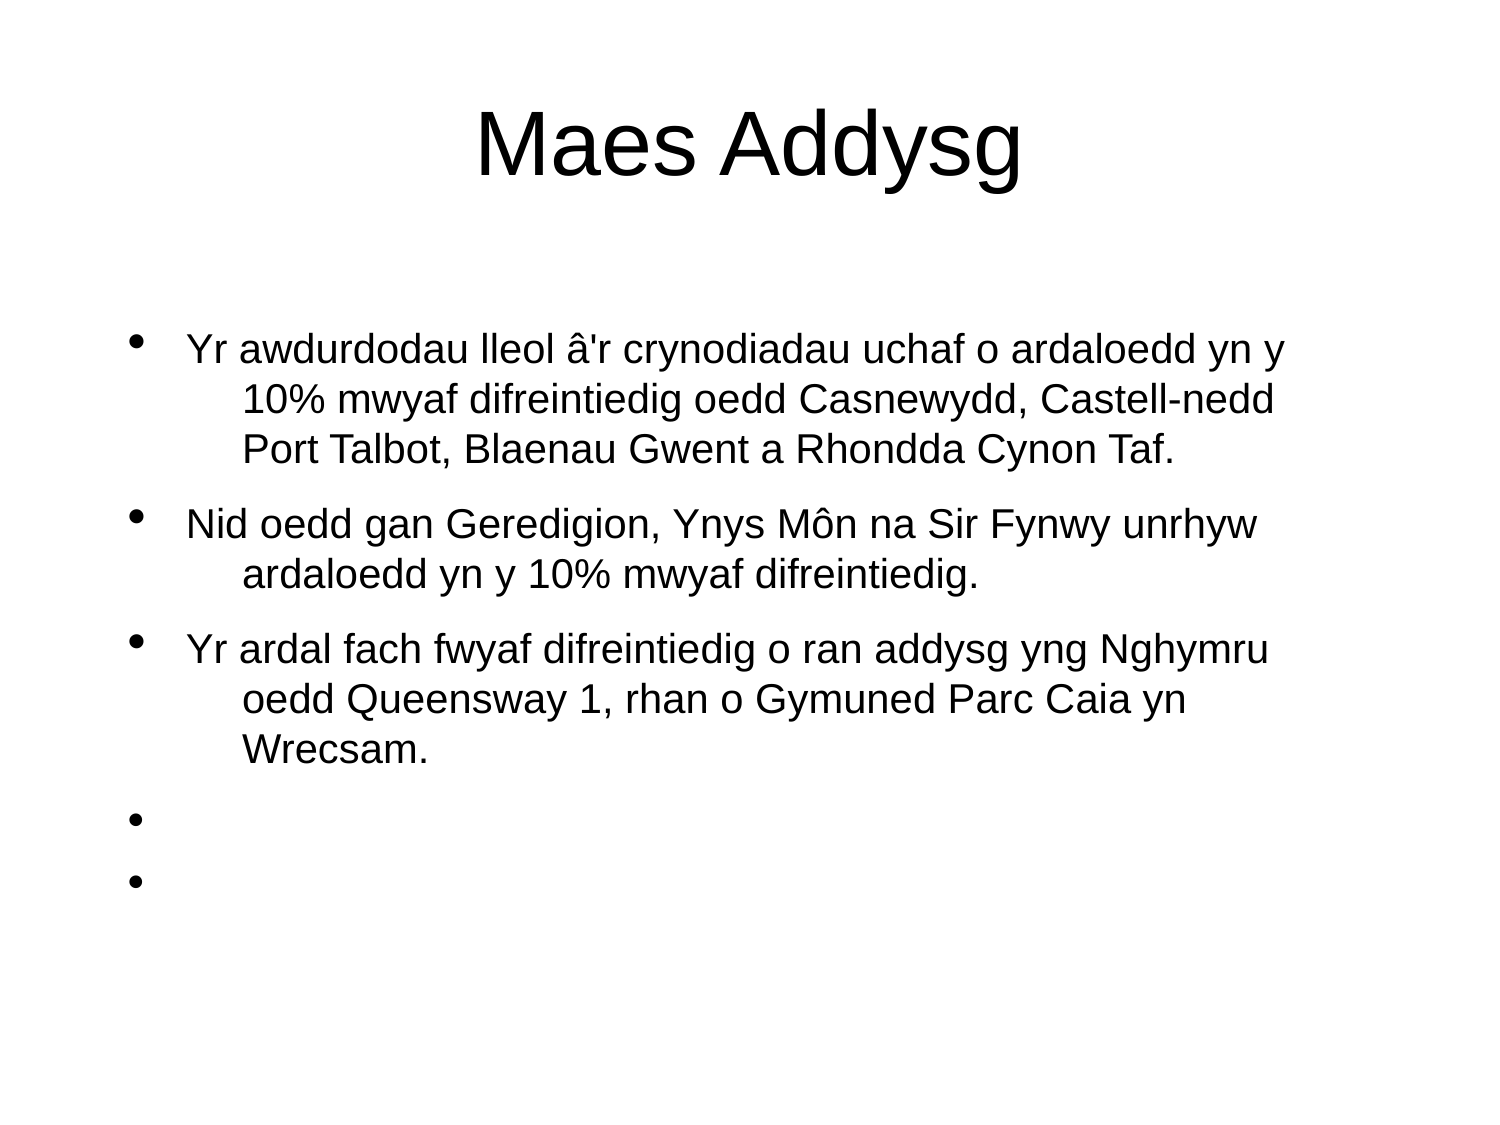

# Maes Addysg
Yr awdurdodau lleol â'r crynodiadau uchaf o ardaloedd yn y 10% mwyaf difreintiedig oedd Casnewydd, Castell-nedd Port Talbot, Blaenau Gwent a Rhondda Cynon Taf.
Nid oedd gan Geredigion, Ynys Môn na Sir Fynwy unrhyw ardaloedd yn y 10% mwyaf difreintiedig.
Yr ardal fach fwyaf difreintiedig o ran addysg yng Nghymru oedd Queensway 1, rhan o Gymuned Parc Caia yn Wrecsam.